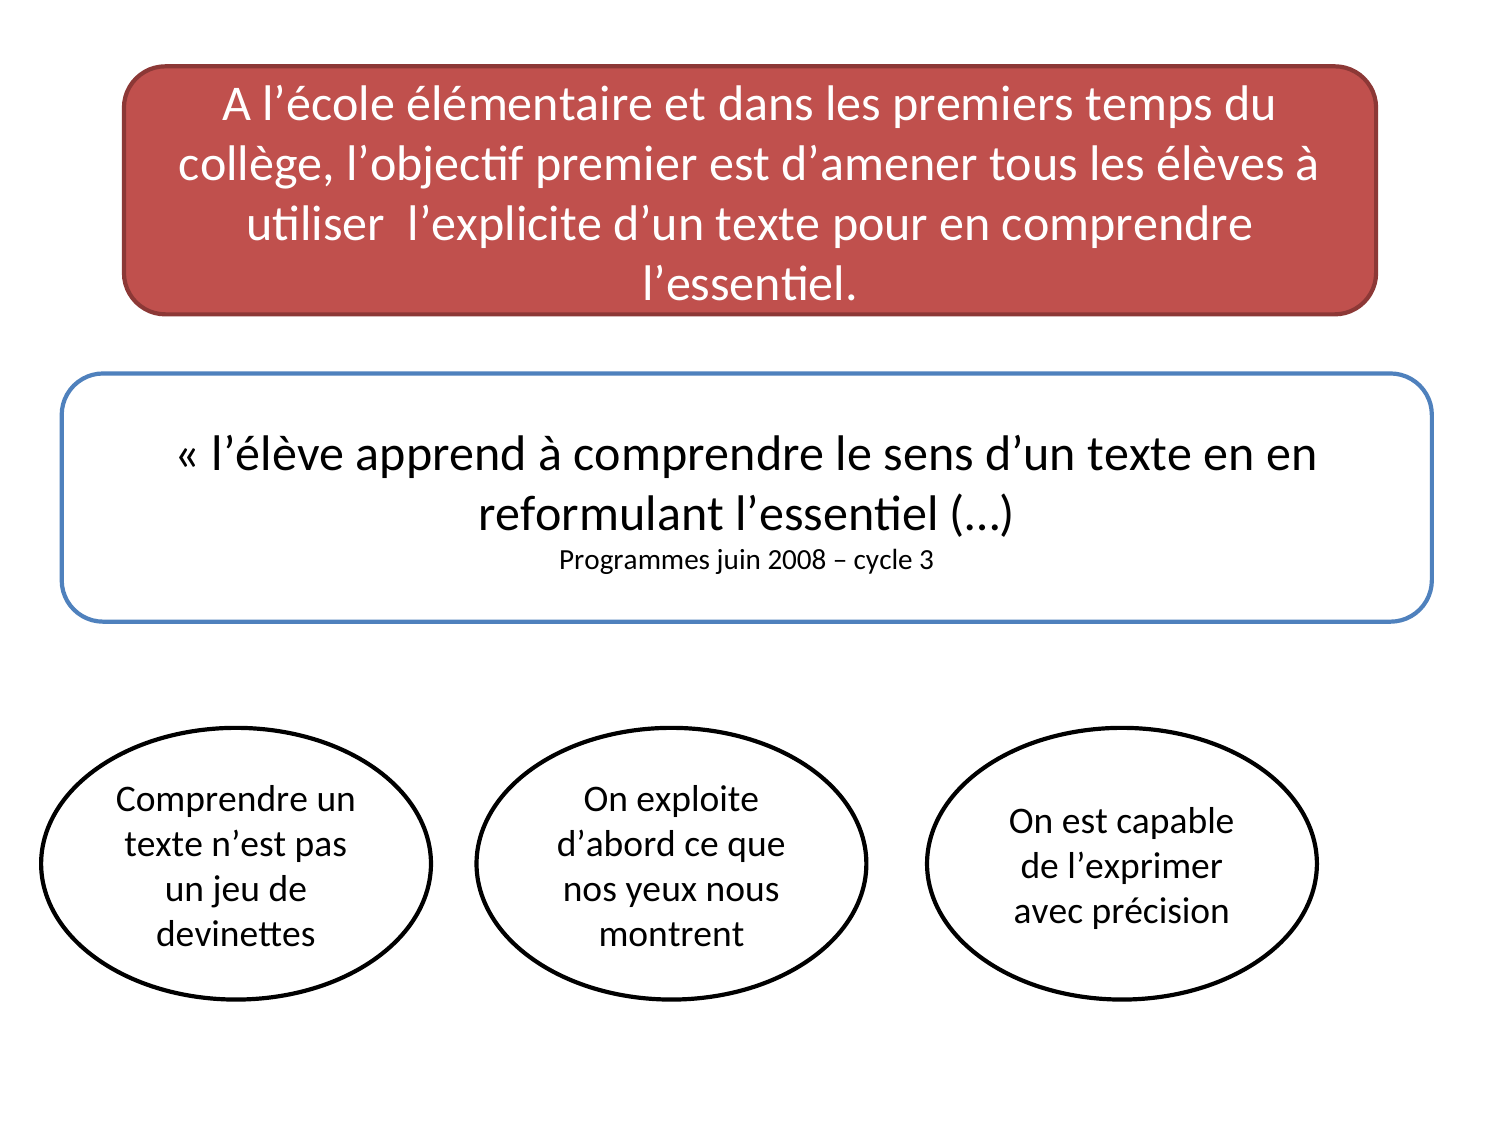

A l’école élémentaire et dans les premiers temps du collège, l’objectif premier est d’amener tous les élèves à utiliser l’explicite d’un texte pour en comprendre l’essentiel.
« l’élève apprend à comprendre le sens d’un texte en en reformulant l’essentiel (…)
Programmes juin 2008 – cycle 3
Comprendre un texte n’est pas un jeu de devinettes
On exploite d’abord ce que nos yeux nous montrent
On est capable de l’exprimer avec précision